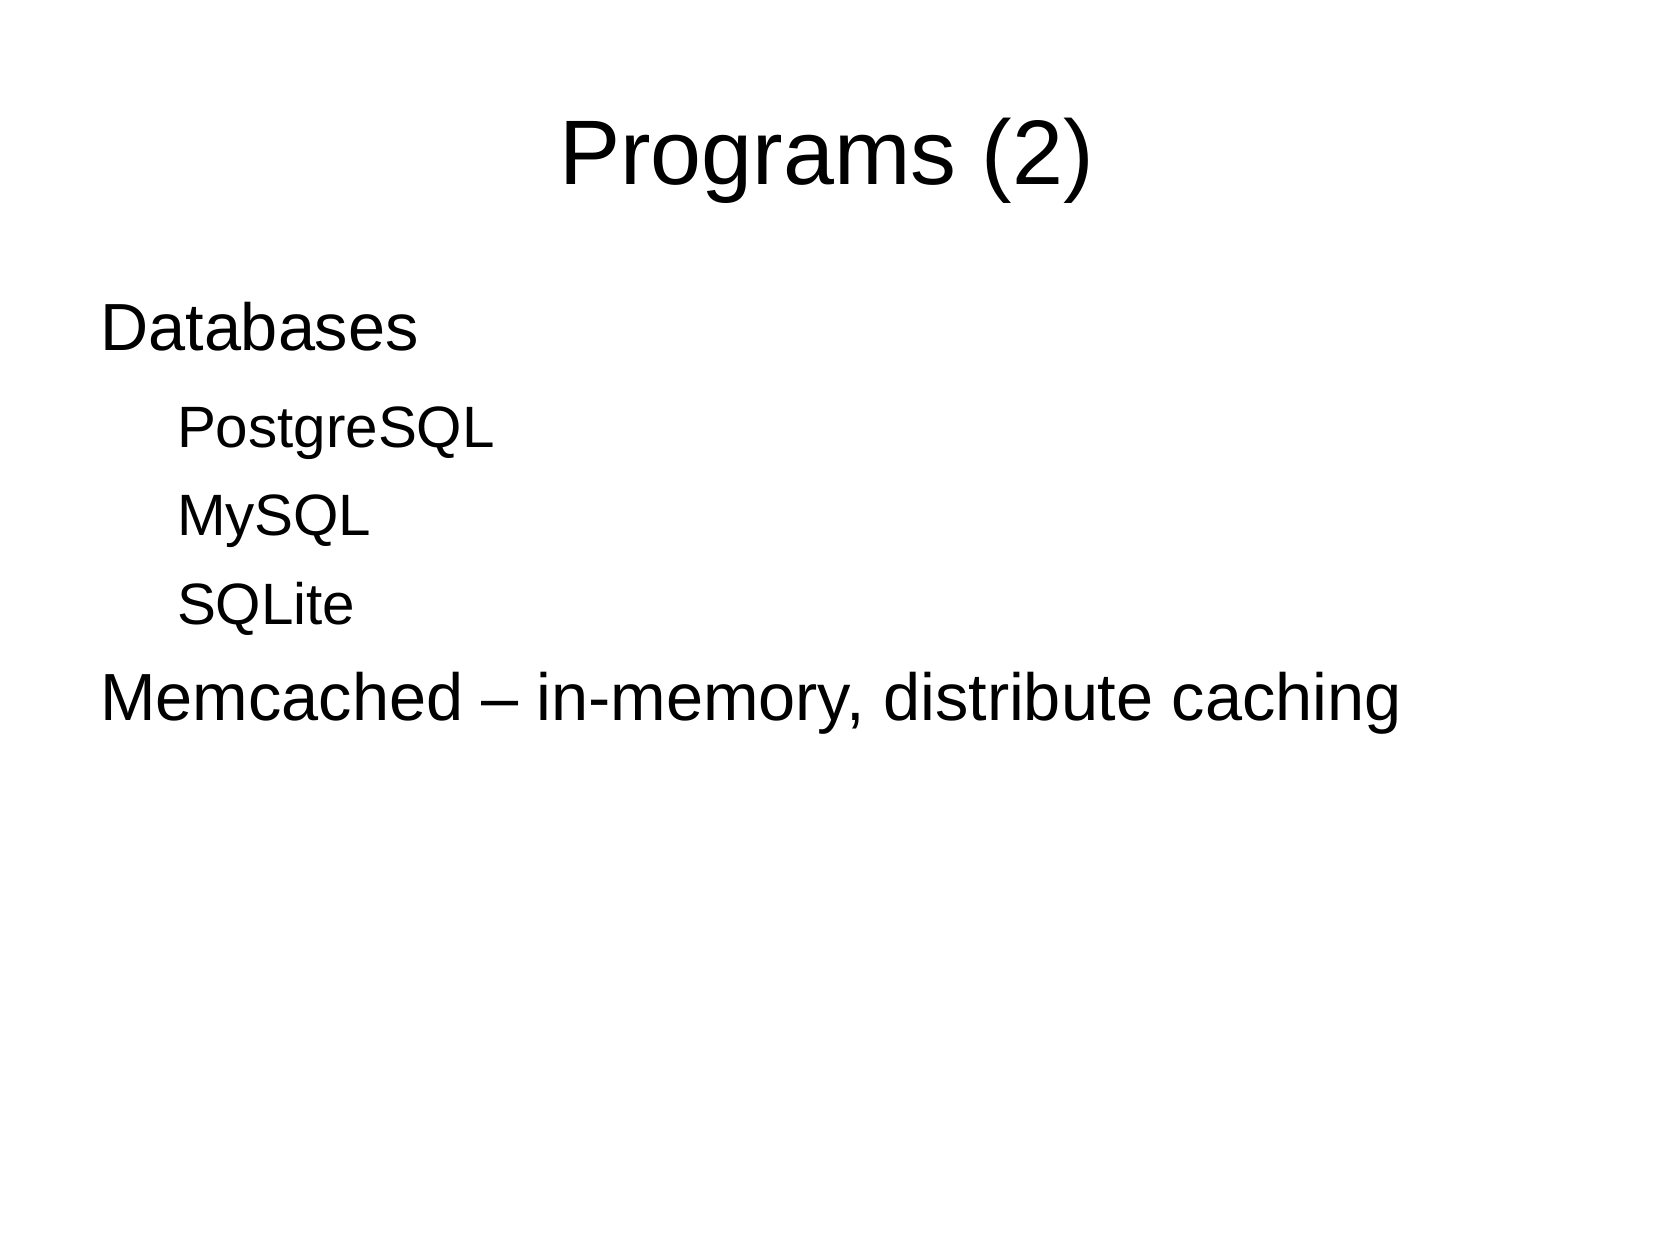

# Programs (2)
Databases
PostgreSQL
MySQL
SQLite
Memcached – in-memory, distribute caching